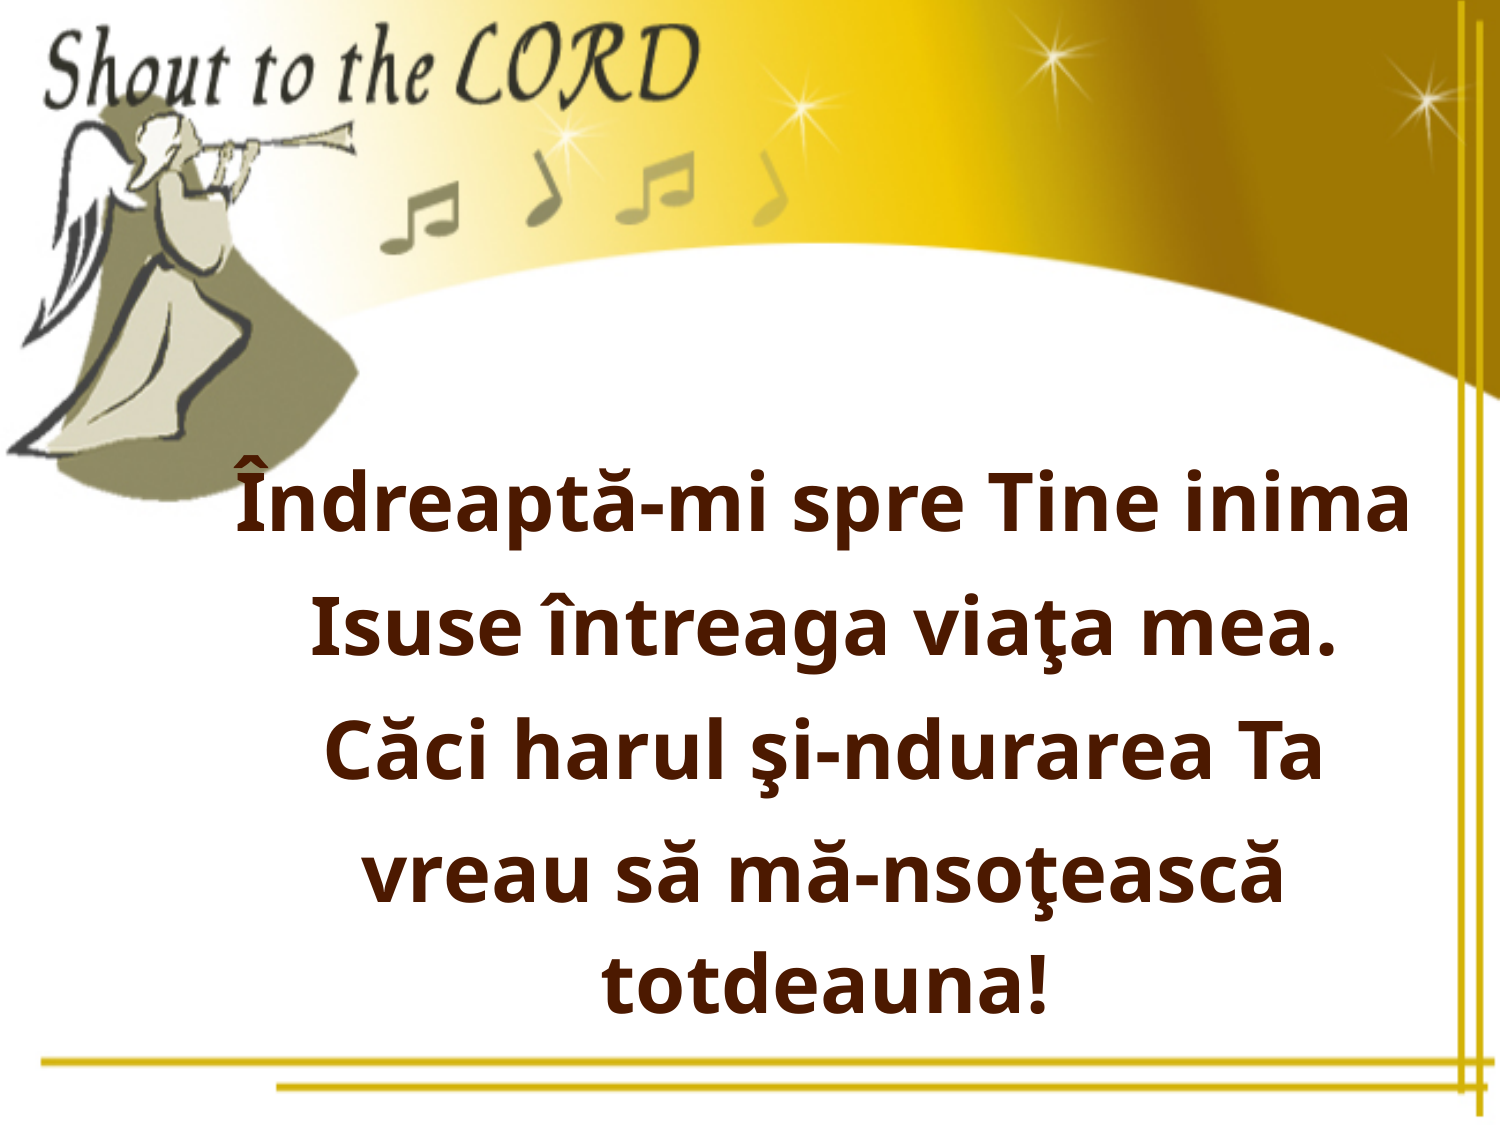

# Îndreaptă-mi spre Tine inima
Isuse întreaga viaţa mea.
Căci harul şi-ndurarea Ta
vreau să mă-nsoţească totdeauna!